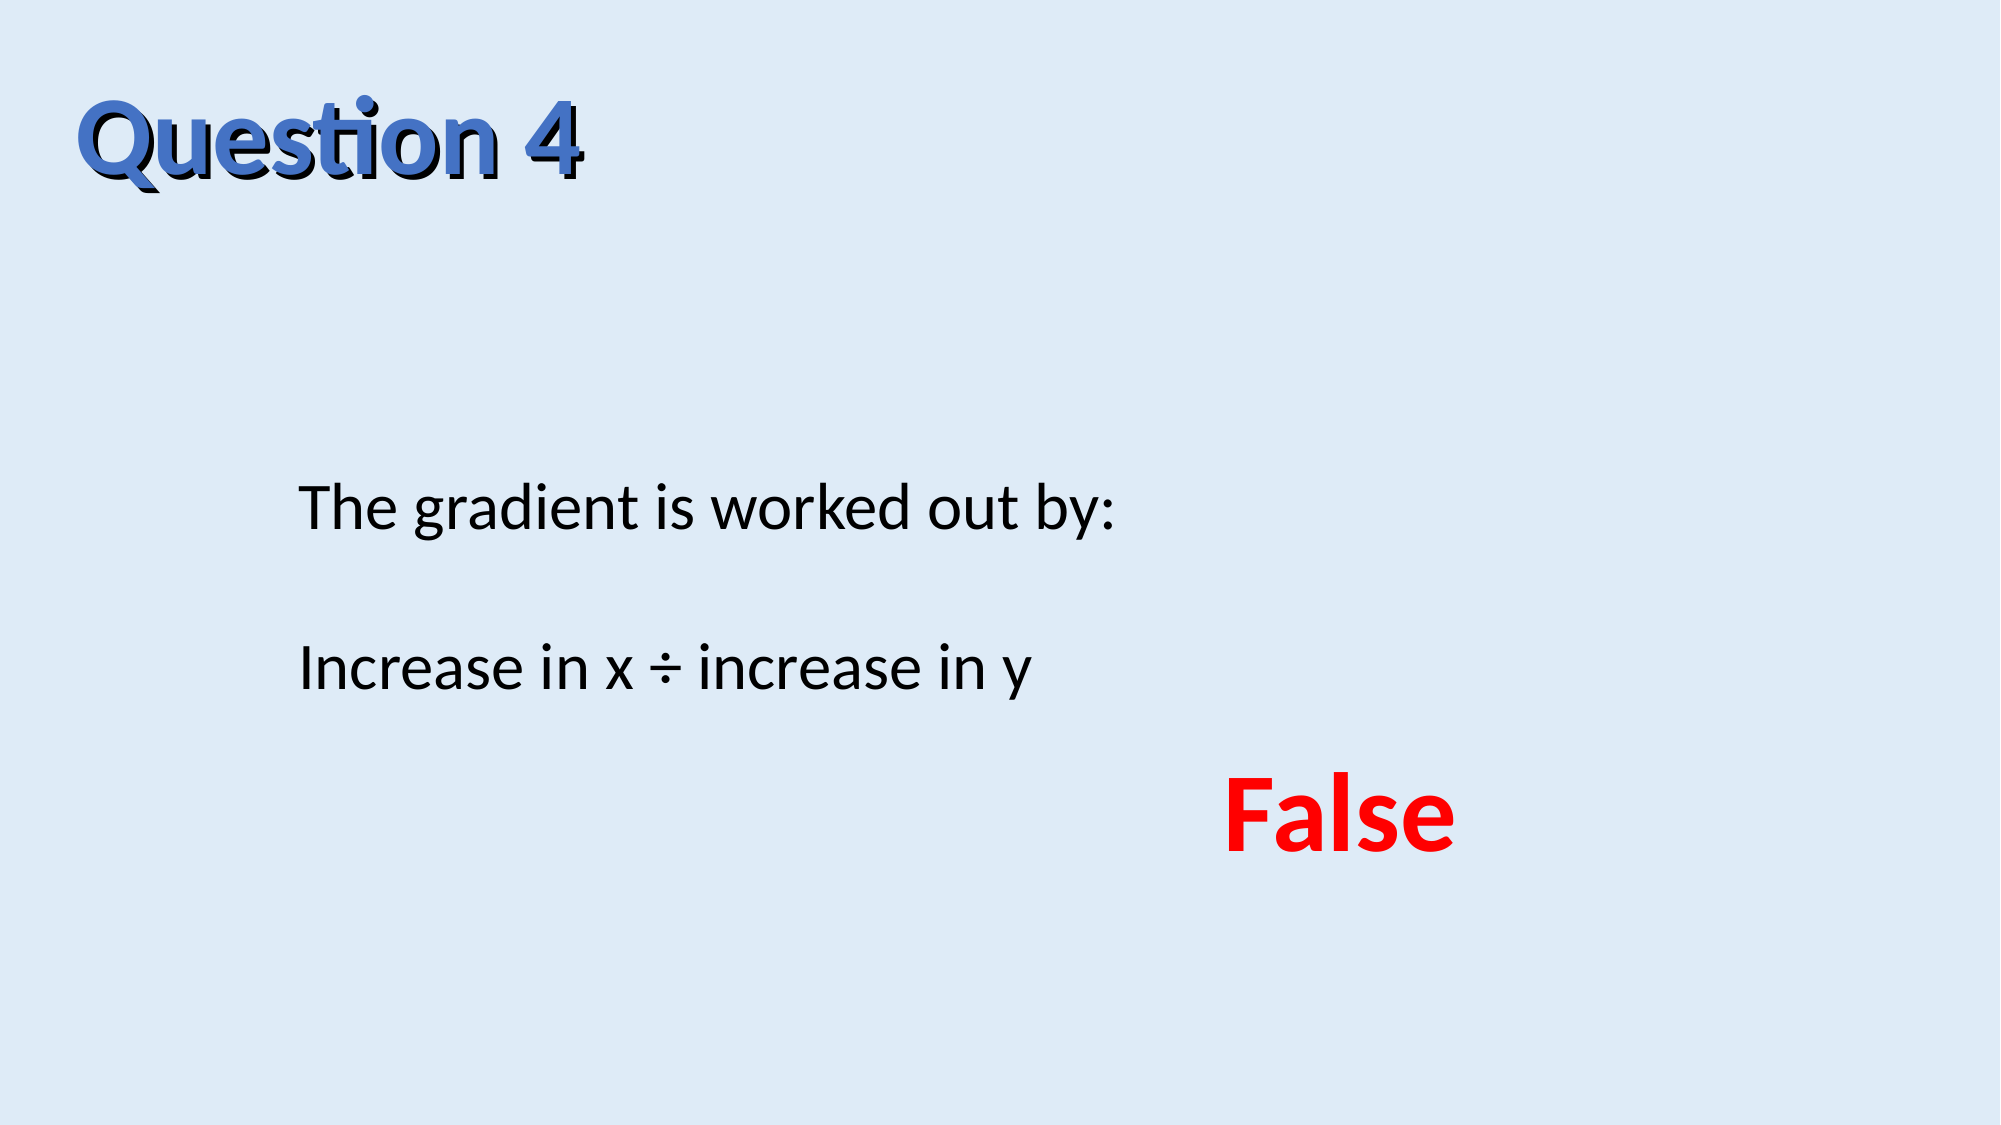

Question 4
The gradient is worked out by:
Increase in x ÷ increase in y
False